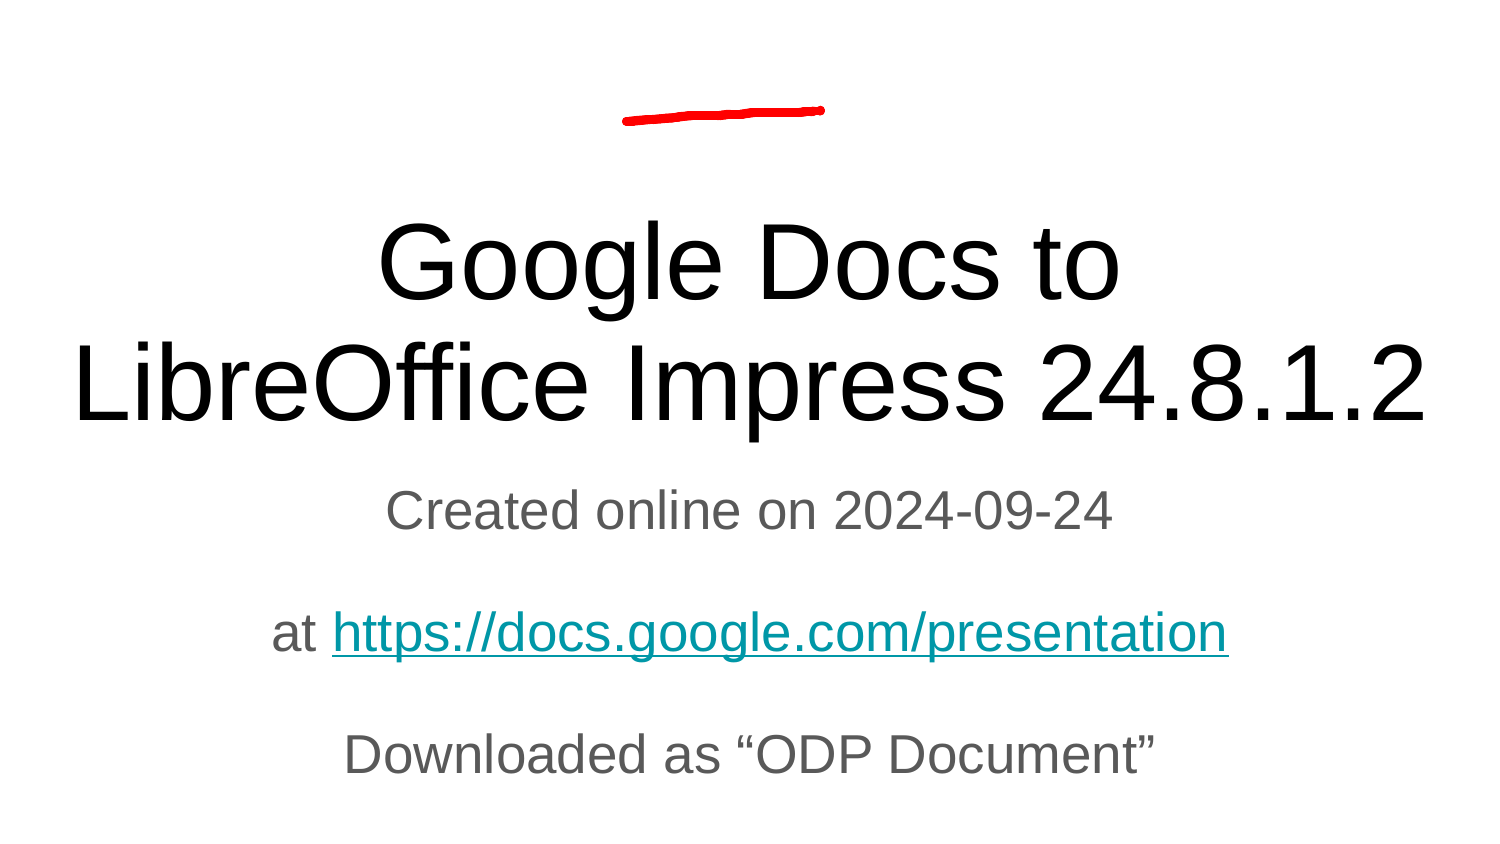

# Google Docs to LibreOffice Impress 24.8.1.2
Created online on 2024-09-24
at https://docs.google.com/presentation
Downloaded as “ODP Document”